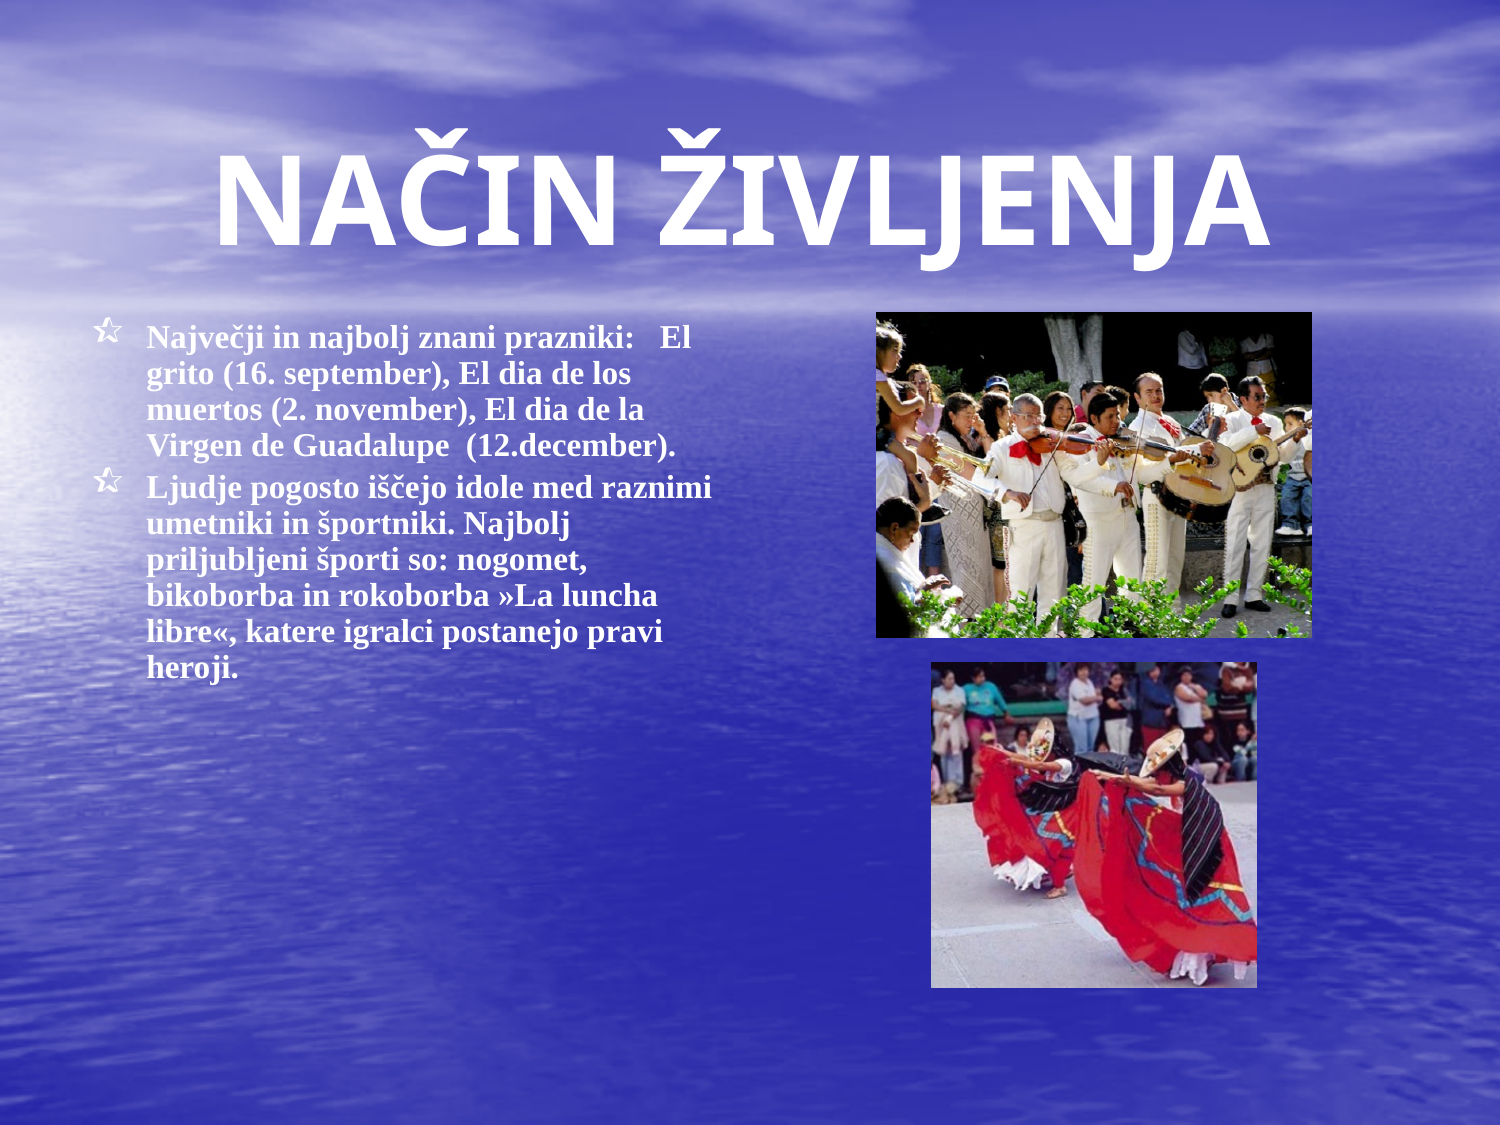

NAČIN ŽIVLJENJA
# Največji in najbolj znani prazniki: El grito (16. september), El dia de los muertos (2. november), El dia de la Virgen de Guadalupe (12.december).
Ljudje pogosto iščejo idole med raznimi umetniki in športniki. Najbolj priljubljeni športi so: nogomet, bikoborba in rokoborba »La luncha libre«, katere igralci postanejo pravi heroji.